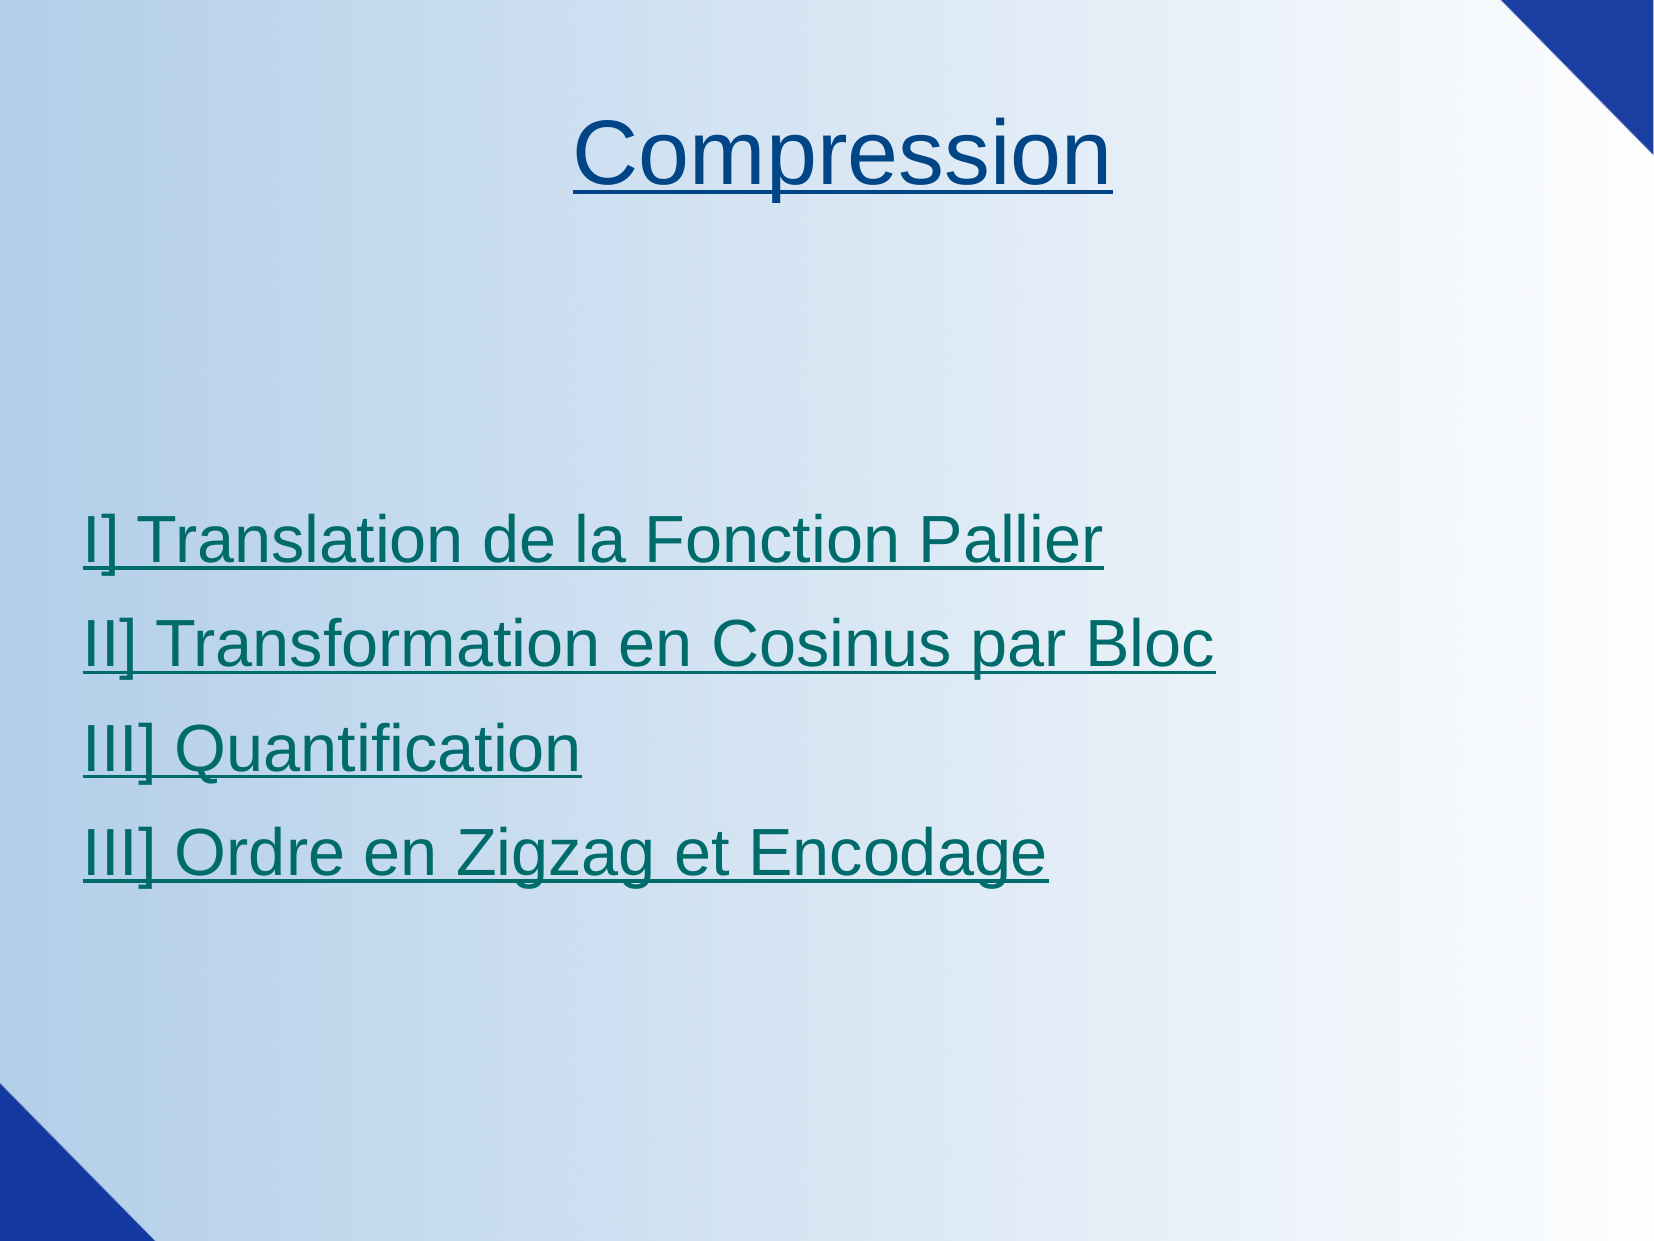

# Compression
I] Translation de la Fonction Pallier
II] Transformation en Cosinus par Bloc
III] Quantification
III] Ordre en Zigzag et Encodage